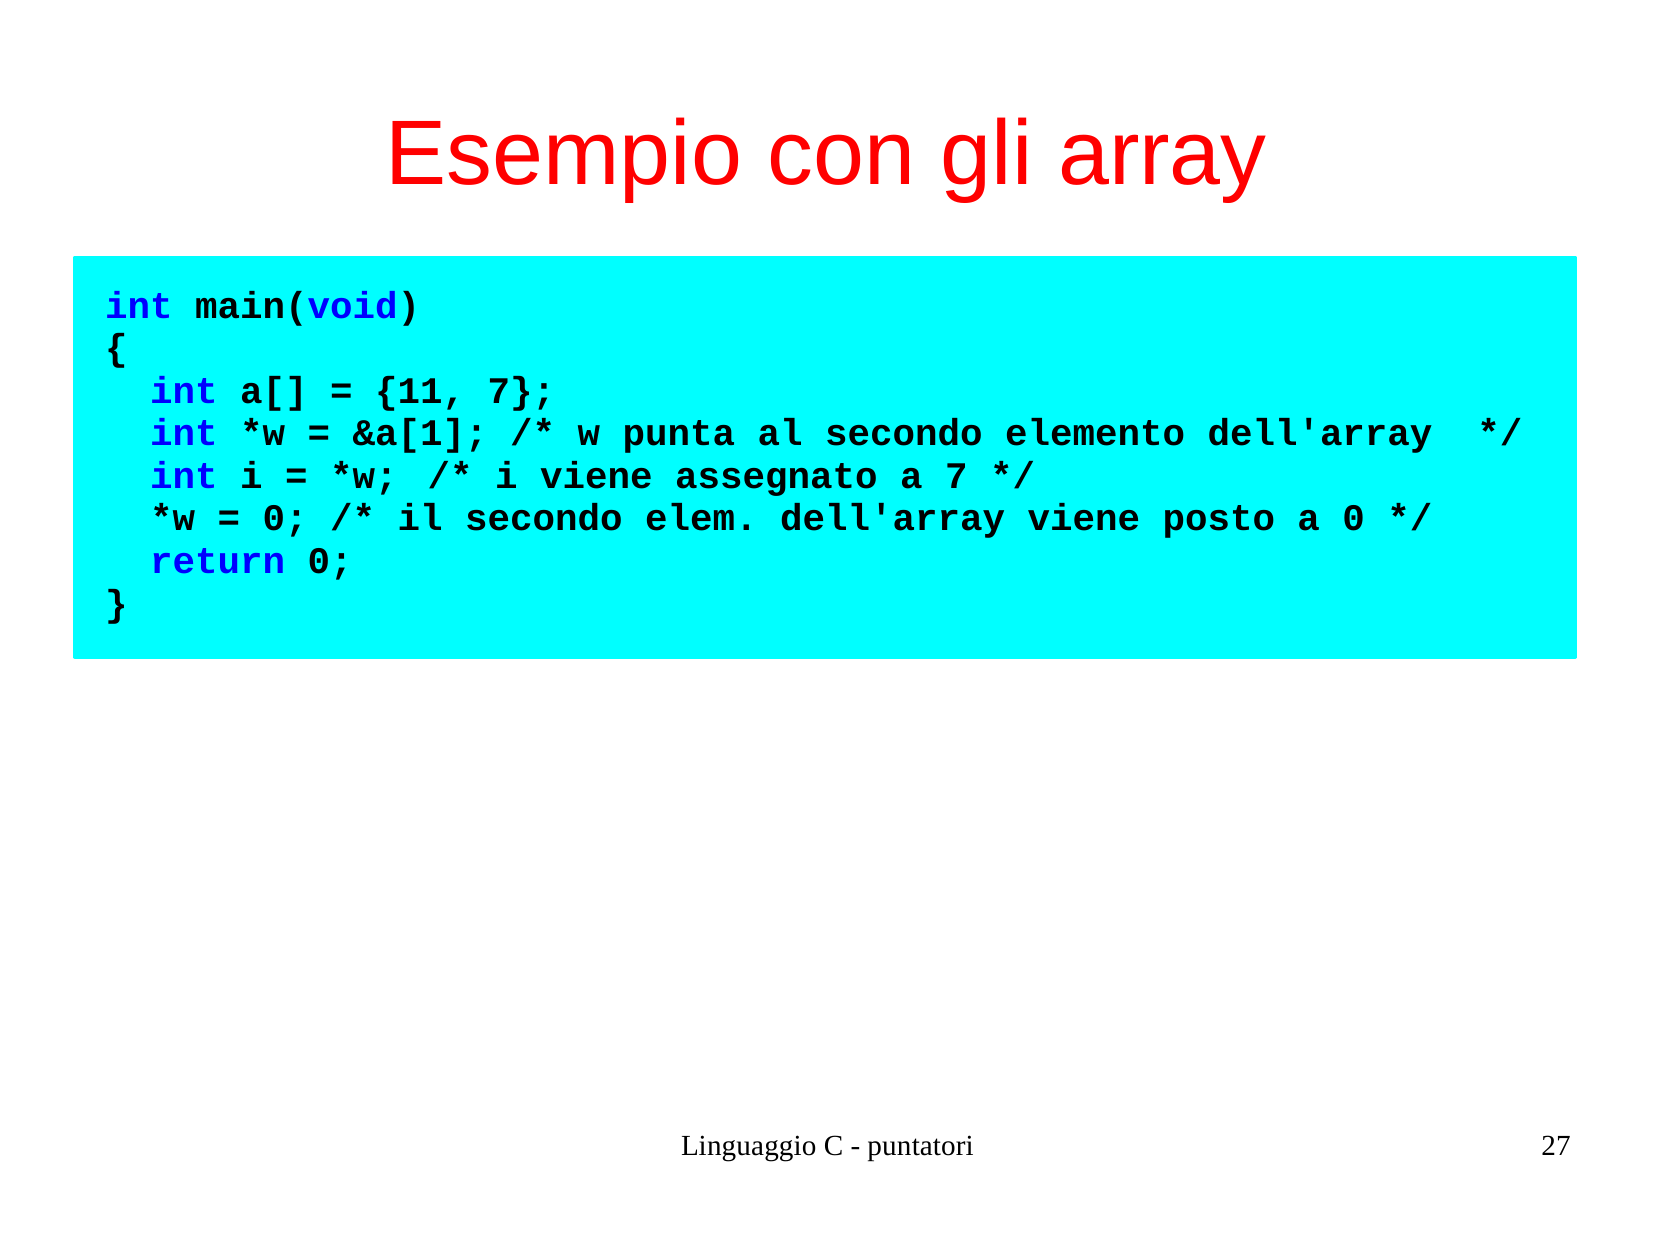

# Esempio con gli array
int main(void)
{
 int a[] = {11, 7};
 int *w = &a[1]; /* w punta al secondo elemento dell'array */
 int i = *w;	 /* i viene assegnato a 7 */
 *w = 0; /* il secondo elem. dell'array viene posto a 0 */
 return 0;
}
Linguaggio C - puntatori
27